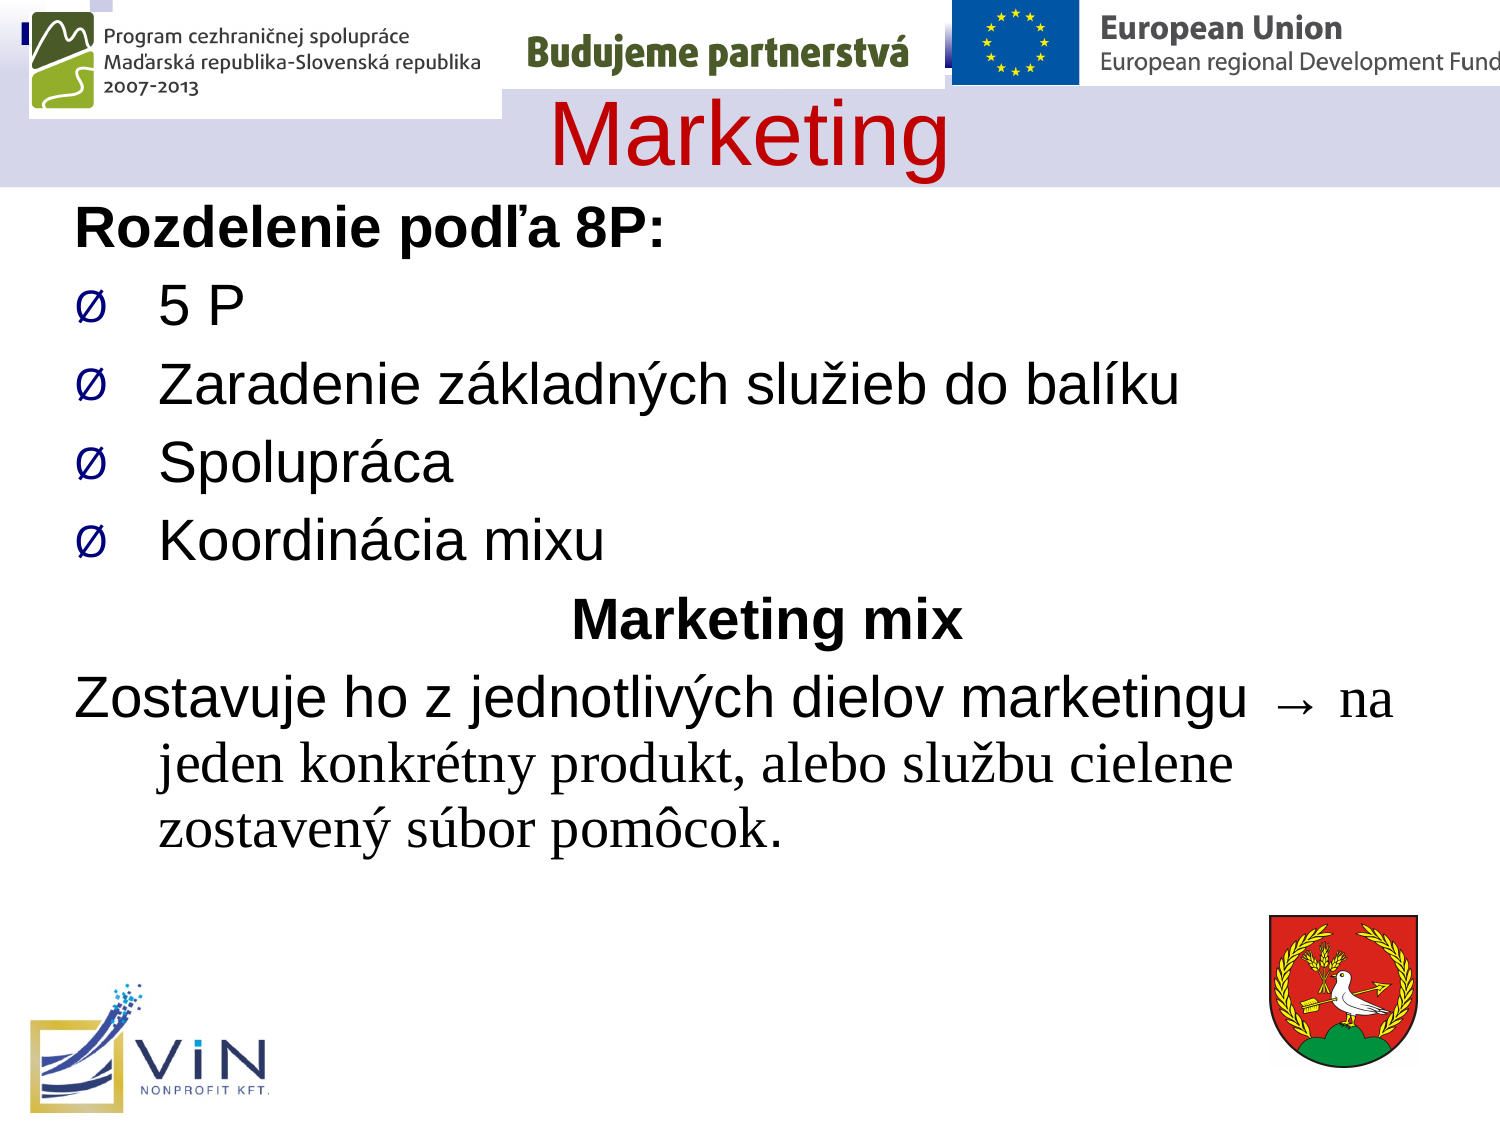

Marketing
# Rozdelenie podľa 8P:
5 P
Zaradenie základných služieb do balíku
Spolupráca
Koordinácia mixu
Marketing mix
Zostavuje ho z jednotlivých dielov marketingu → na jeden konkrétny produkt, alebo službu cielene zostavený súbor pomôcok.